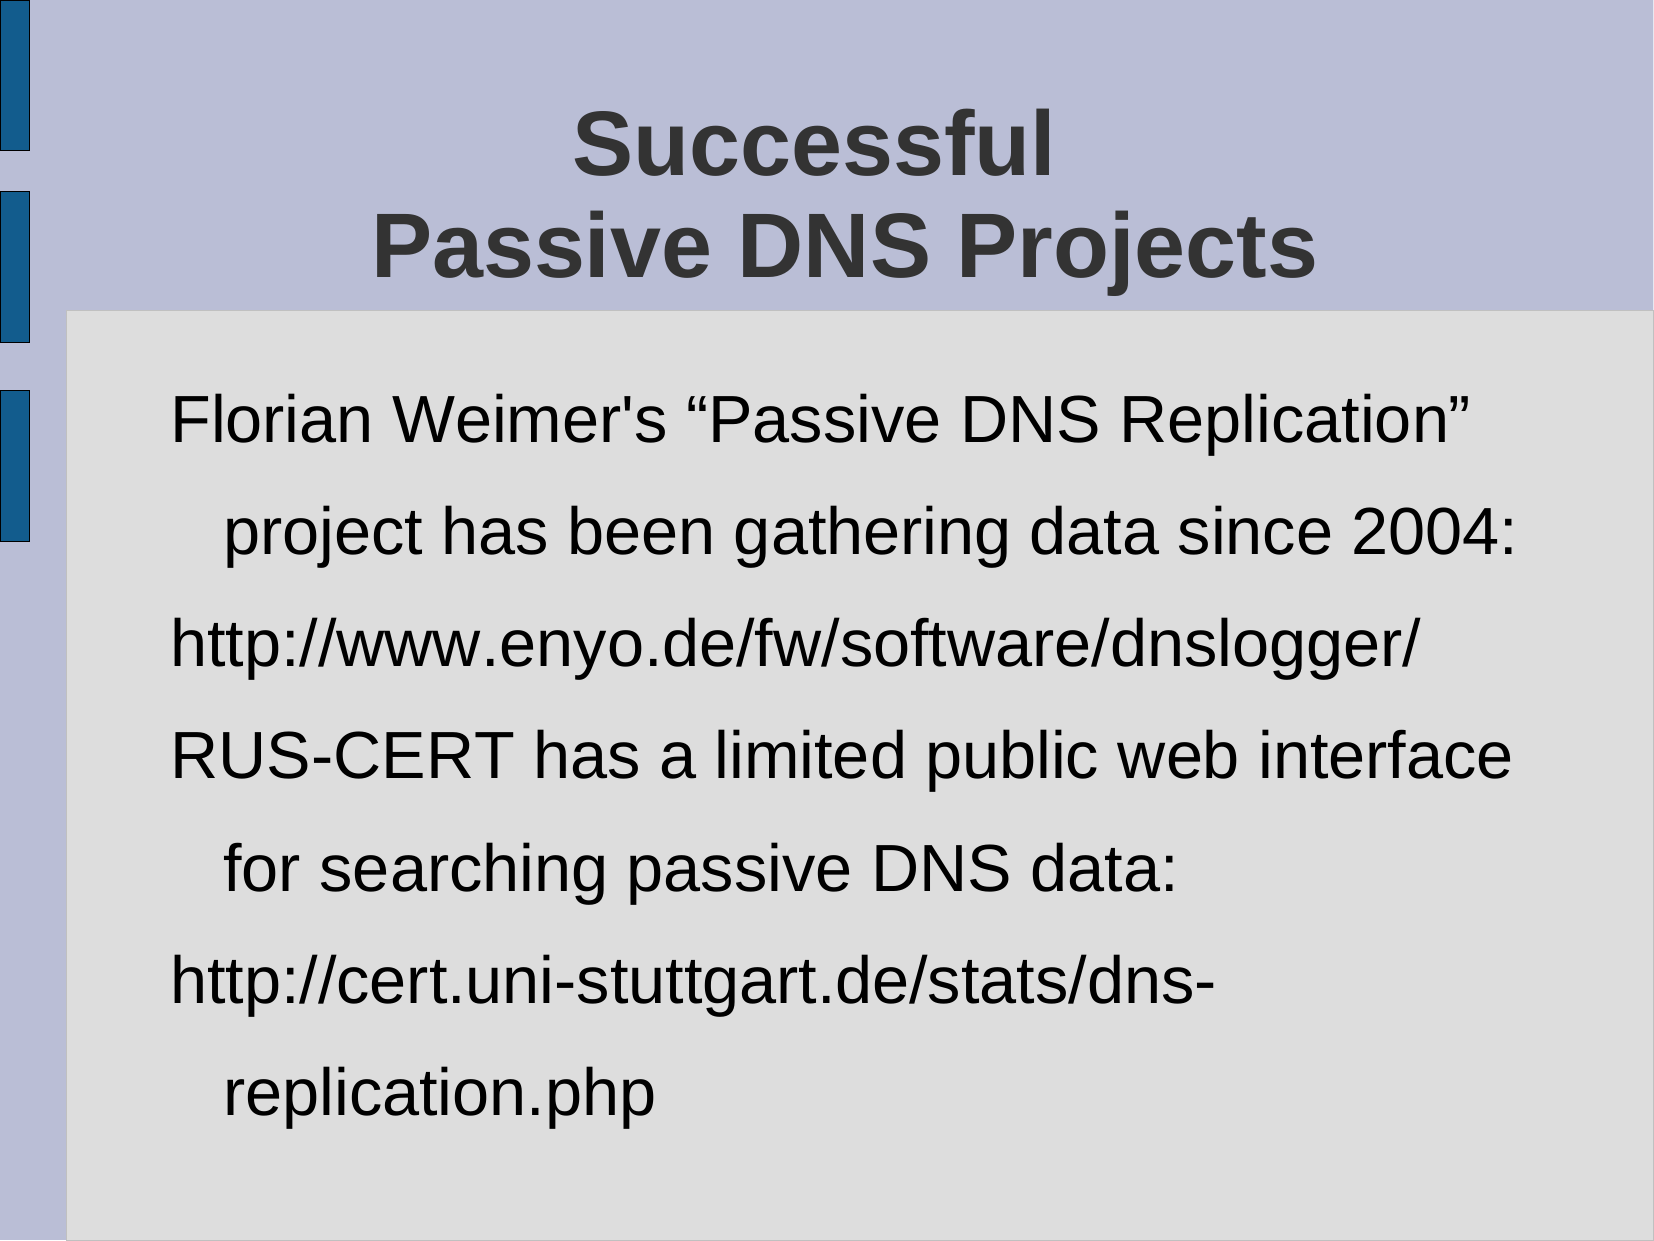

# Successful Passive DNS Projects
Florian Weimer's “Passive DNS Replication” project has been gathering data since 2004:
http://www.enyo.de/fw/software/dnslogger/
RUS-CERT has a limited public web interface for searching passive DNS data:
http://cert.uni-stuttgart.de/stats/dns-replication.php